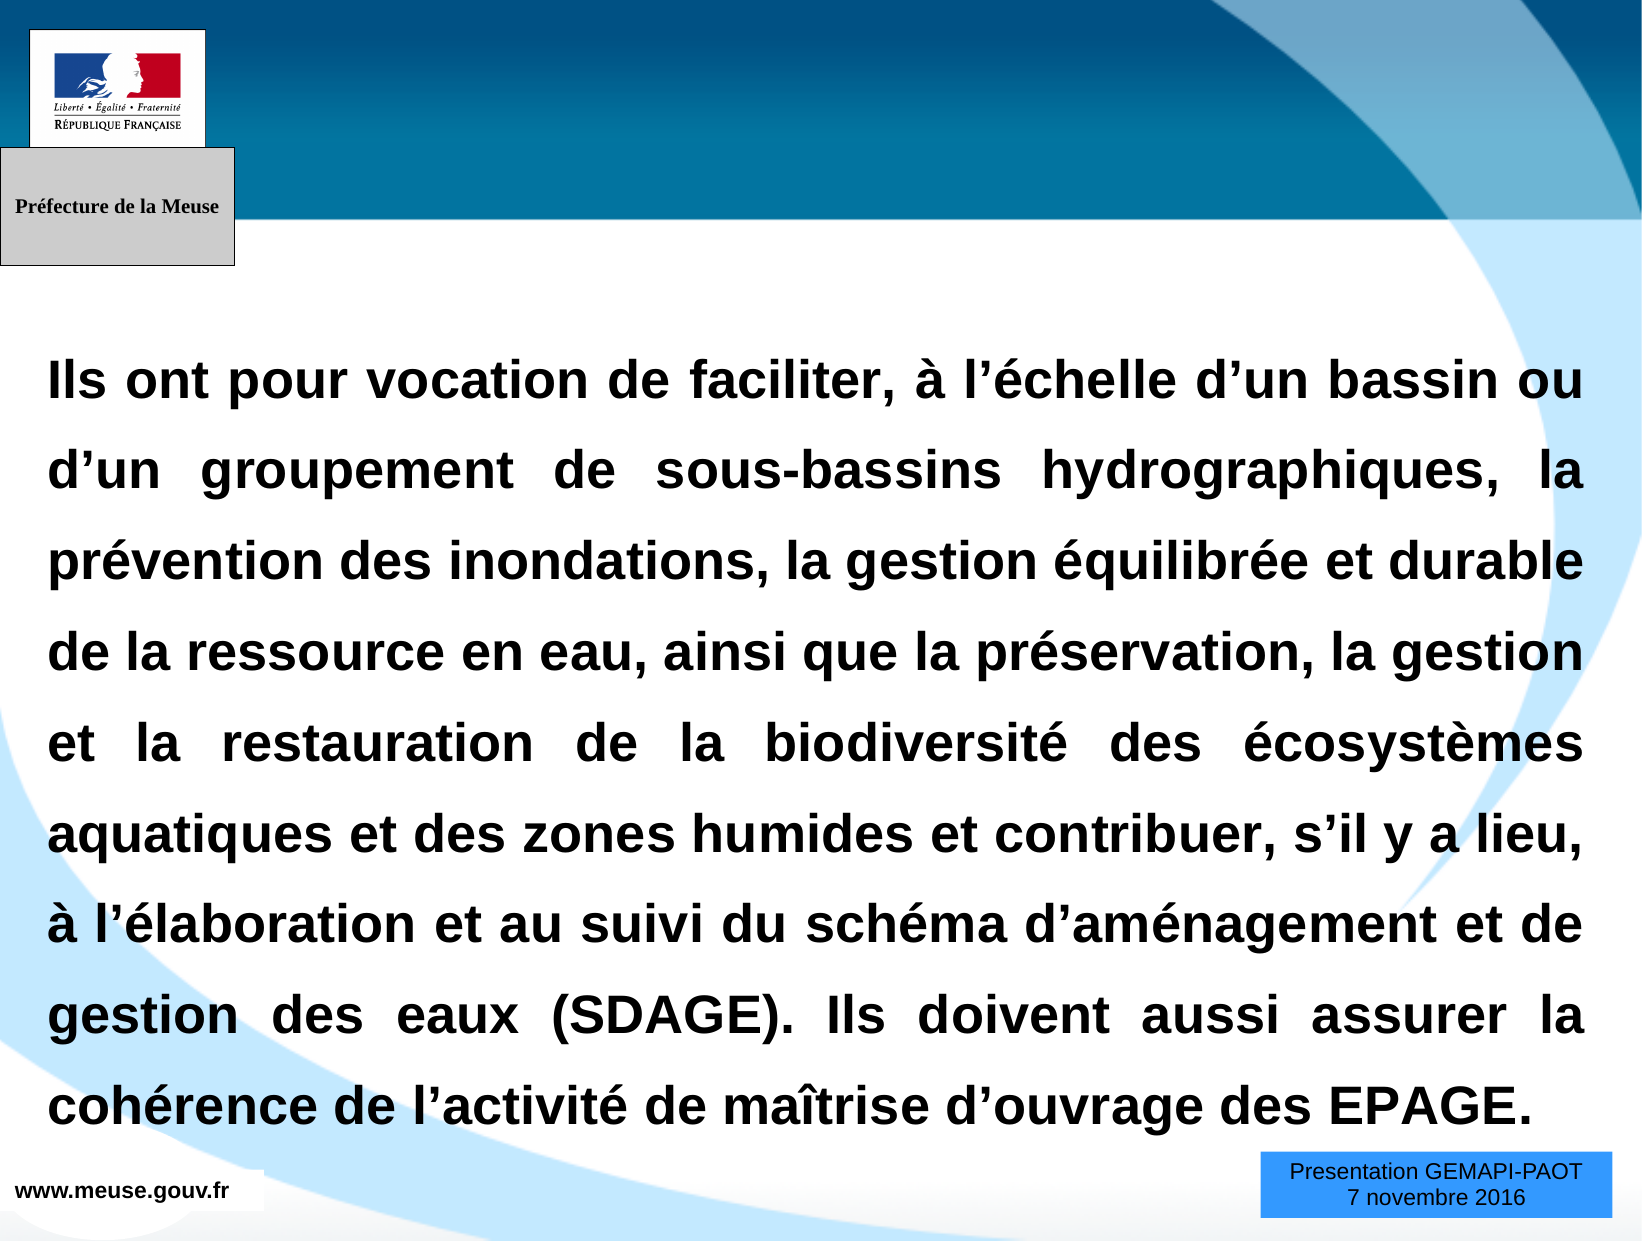

# Ils ont pour vocation de faciliter, à l’échelle d’un bassin ou d’un groupement de sous-bassins hydrographiques, la prévention des inondations, la gestion équilibrée et durable de la ressource en eau, ainsi que la préservation, la gestion et la restauration de la biodiversité des écosystèmes aquatiques et des zones humides et contribuer, s’il y a lieu, à l’élaboration et au suivi du schéma d’aménagement et de gestion des eaux (SDAGE). Ils doivent aussi assurer la cohérence de l’activité de maîtrise d’ouvrage des EPAGE.